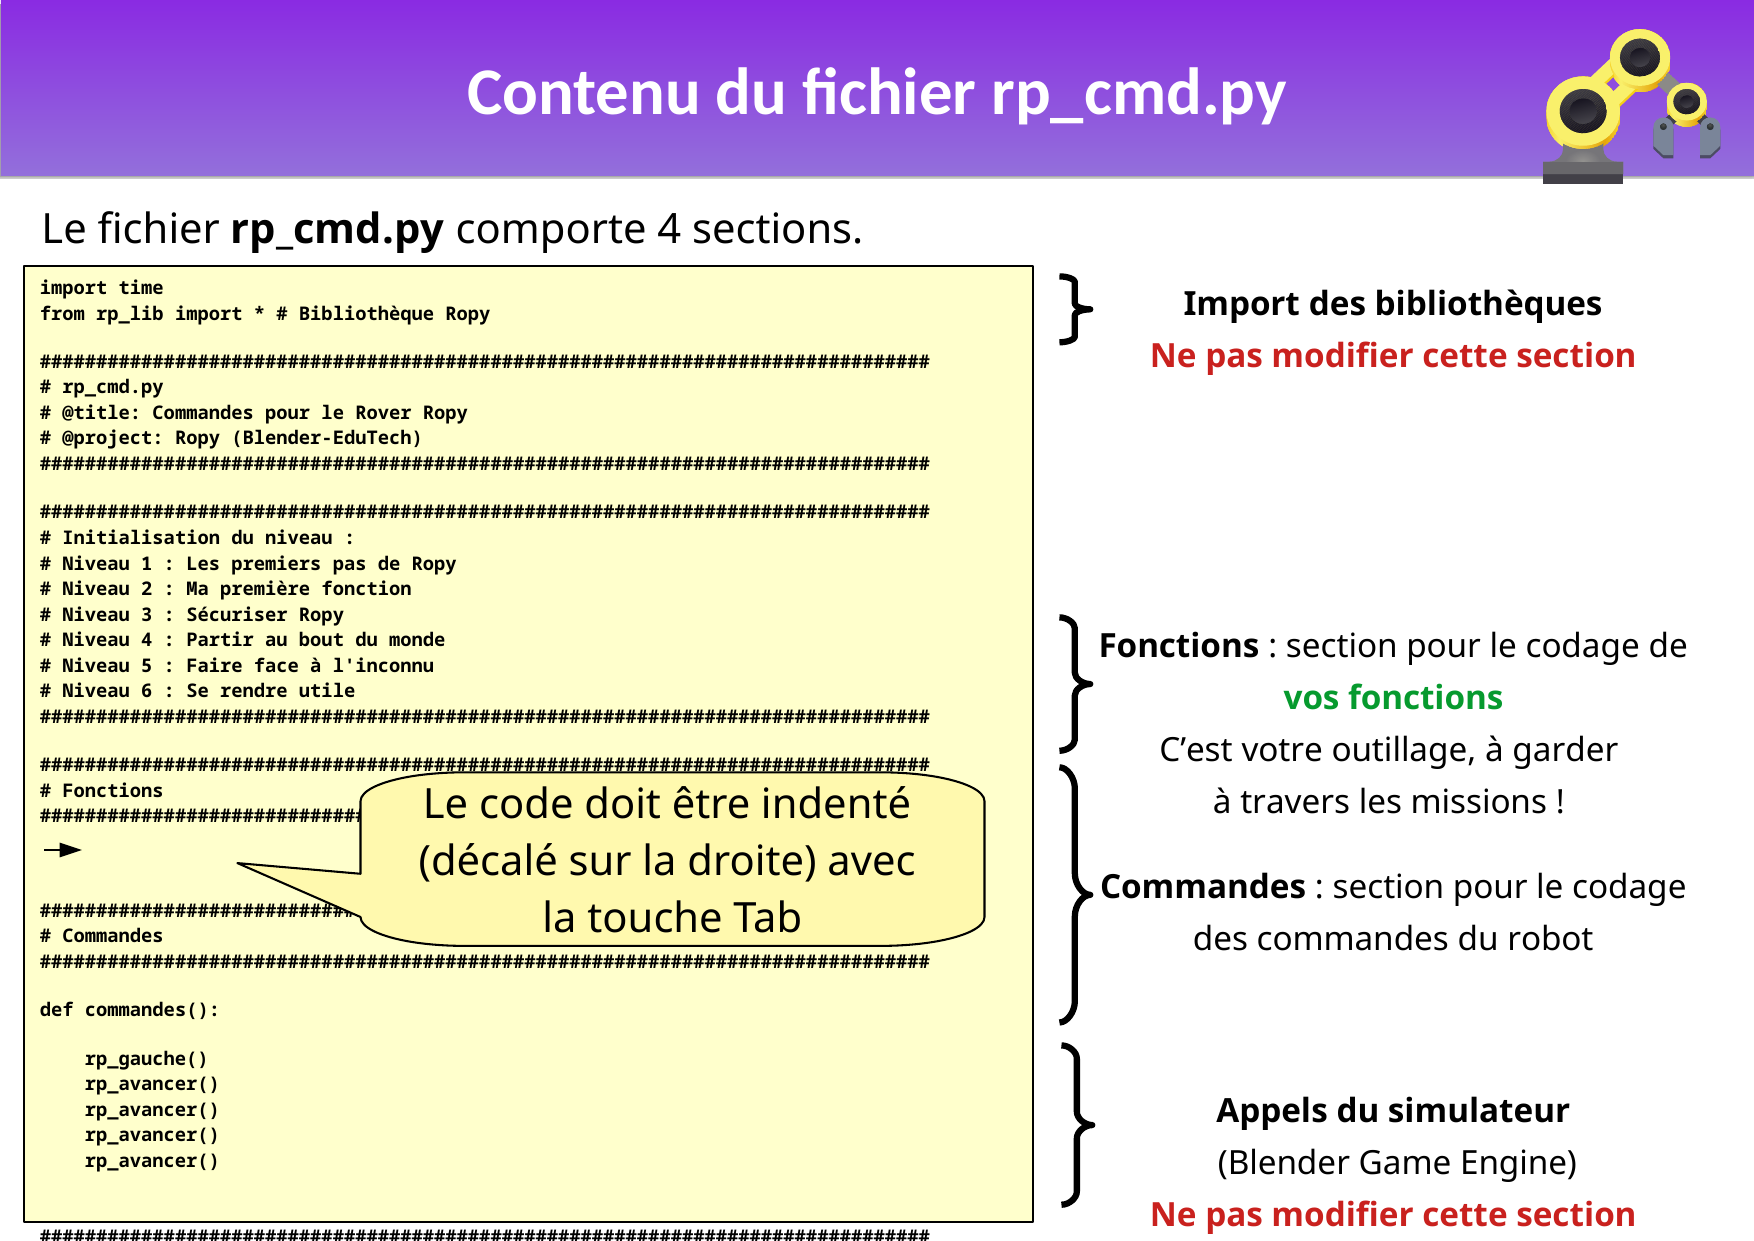

Contenu du fichier rp_cmd.py
Le fichier rp_cmd.py comporte 4 sections.
Import des bibliothèques
Ne pas modifier cette section
import time
from rp_lib import * # Bibliothèque Ropy
###############################################################################
# rp_cmd.py
# @title: Commandes pour le Rover Ropy
# @project: Ropy (Blender-EduTech)
###############################################################################
###############################################################################
# Initialisation du niveau :
# Niveau 1 : Les premiers pas de Ropy
# Niveau 2 : Ma première fonction
# Niveau 3 : Sécuriser Ropy
# Niveau 4 : Partir au bout du monde
# Niveau 5 : Faire face à l'inconnu
# Niveau 6 : Se rendre utile
###############################################################################
###############################################################################
# Fonctions
###############################################################################
###############################################################################
# Commandes
###############################################################################
def commandes():
 rp_gauche()
 rp_avancer()
 rp_avancer()
 rp_avancer()
 rp_avancer()
###############################################################################
# En: Externals calls << DONT CHANGE THIS SECTION >>
# Fr: Appels externes << NE PAS MODIFIER CETTE SECTION >>
###############################################################################
def cycle():
 commandes()
 rp_fin()
if __name__=='start':
 thread_cmd_start(cycle)
if __name__=='stop':
 thread_cmd_stop()
Fonctions : section pour le codage de vos fonctions
C’est votre outillage, à garder
à travers les missions !
Le code doit être indenté
(décalé sur la droite) avec
la touche Tab
Commandes : section pour le codage des commandes du robot
Appels du simulateur
 (Blender Game Engine)
Ne pas modifier cette section